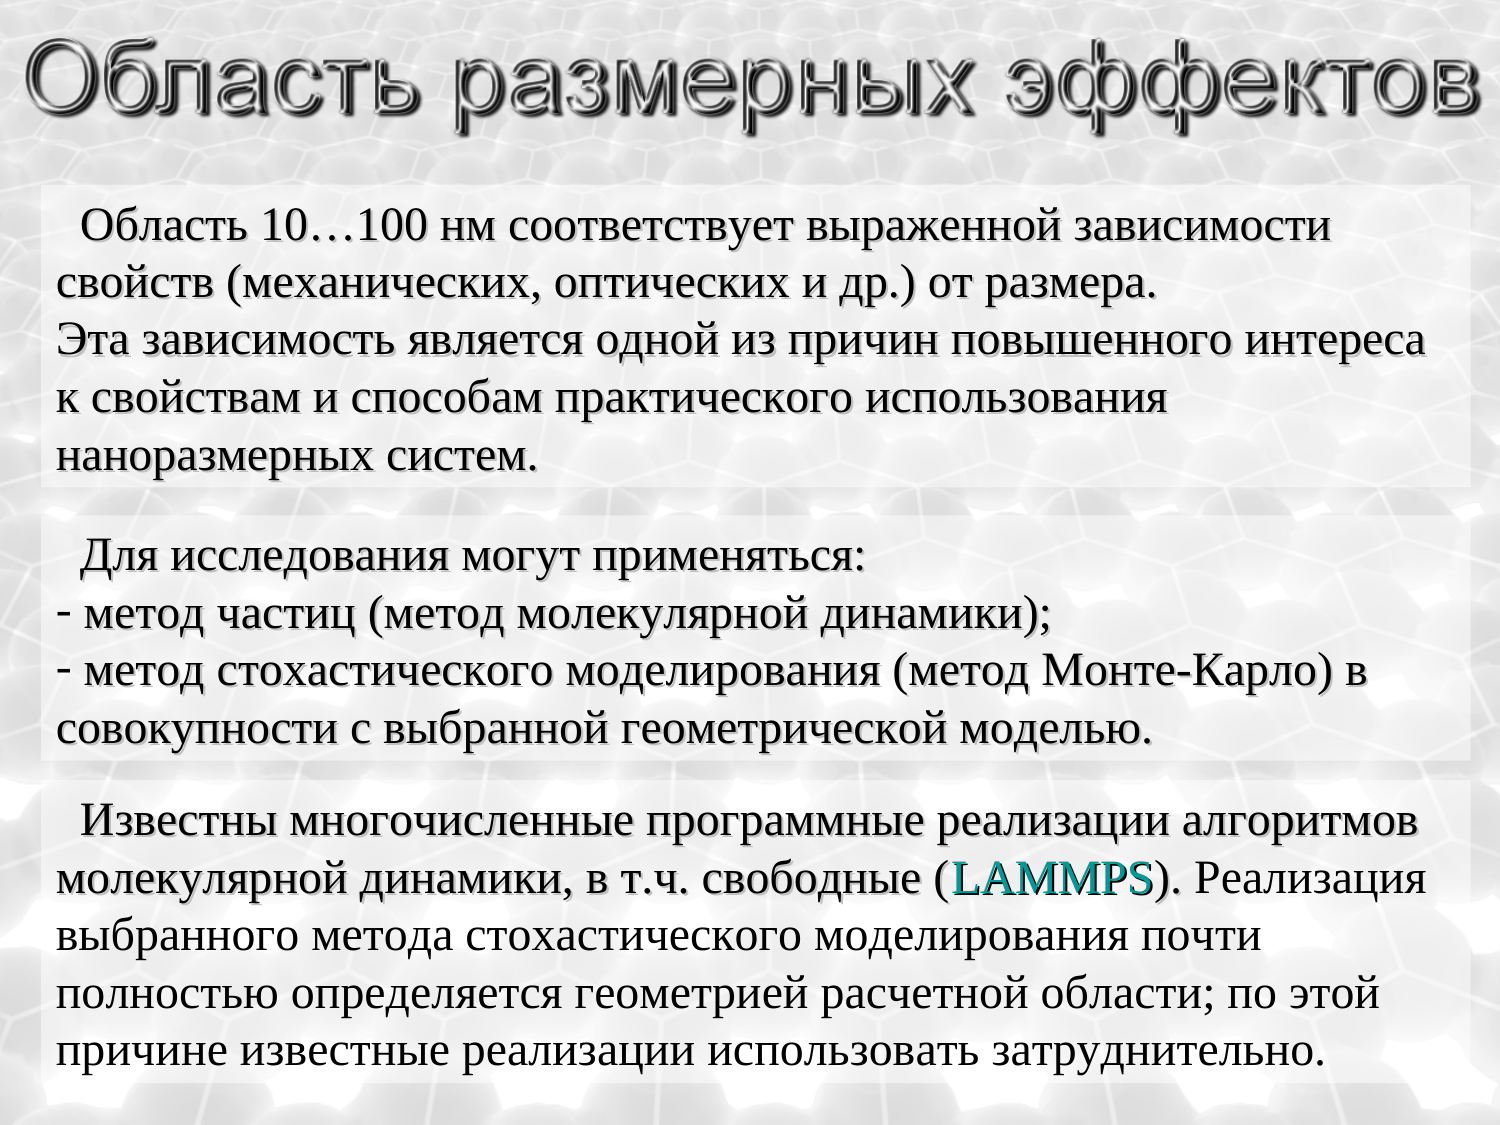

Область 10…100 нм соответствует выраженной зависимости свойств (механических, оптических и др.) от размера.
Эта зависимость является одной из причин повышенного интереса к свойствам и способам практического использования наноразмерных систем.
 Для исследования могут применяться:
 метод частиц (метод молекулярной динамики);
 метод стохастического моделирования (метод Монте-Карло) в совокупности с выбранной геометрической моделью.
 Известны многочисленные программные реализации алгоритмов молекулярной динамики, в т.ч. свободные (LAMMPS). Реализация выбранного метода стохастического моделирования почти полностью определяется геометрией расчетной области; по этой причине известные реализации использовать затруднительно.